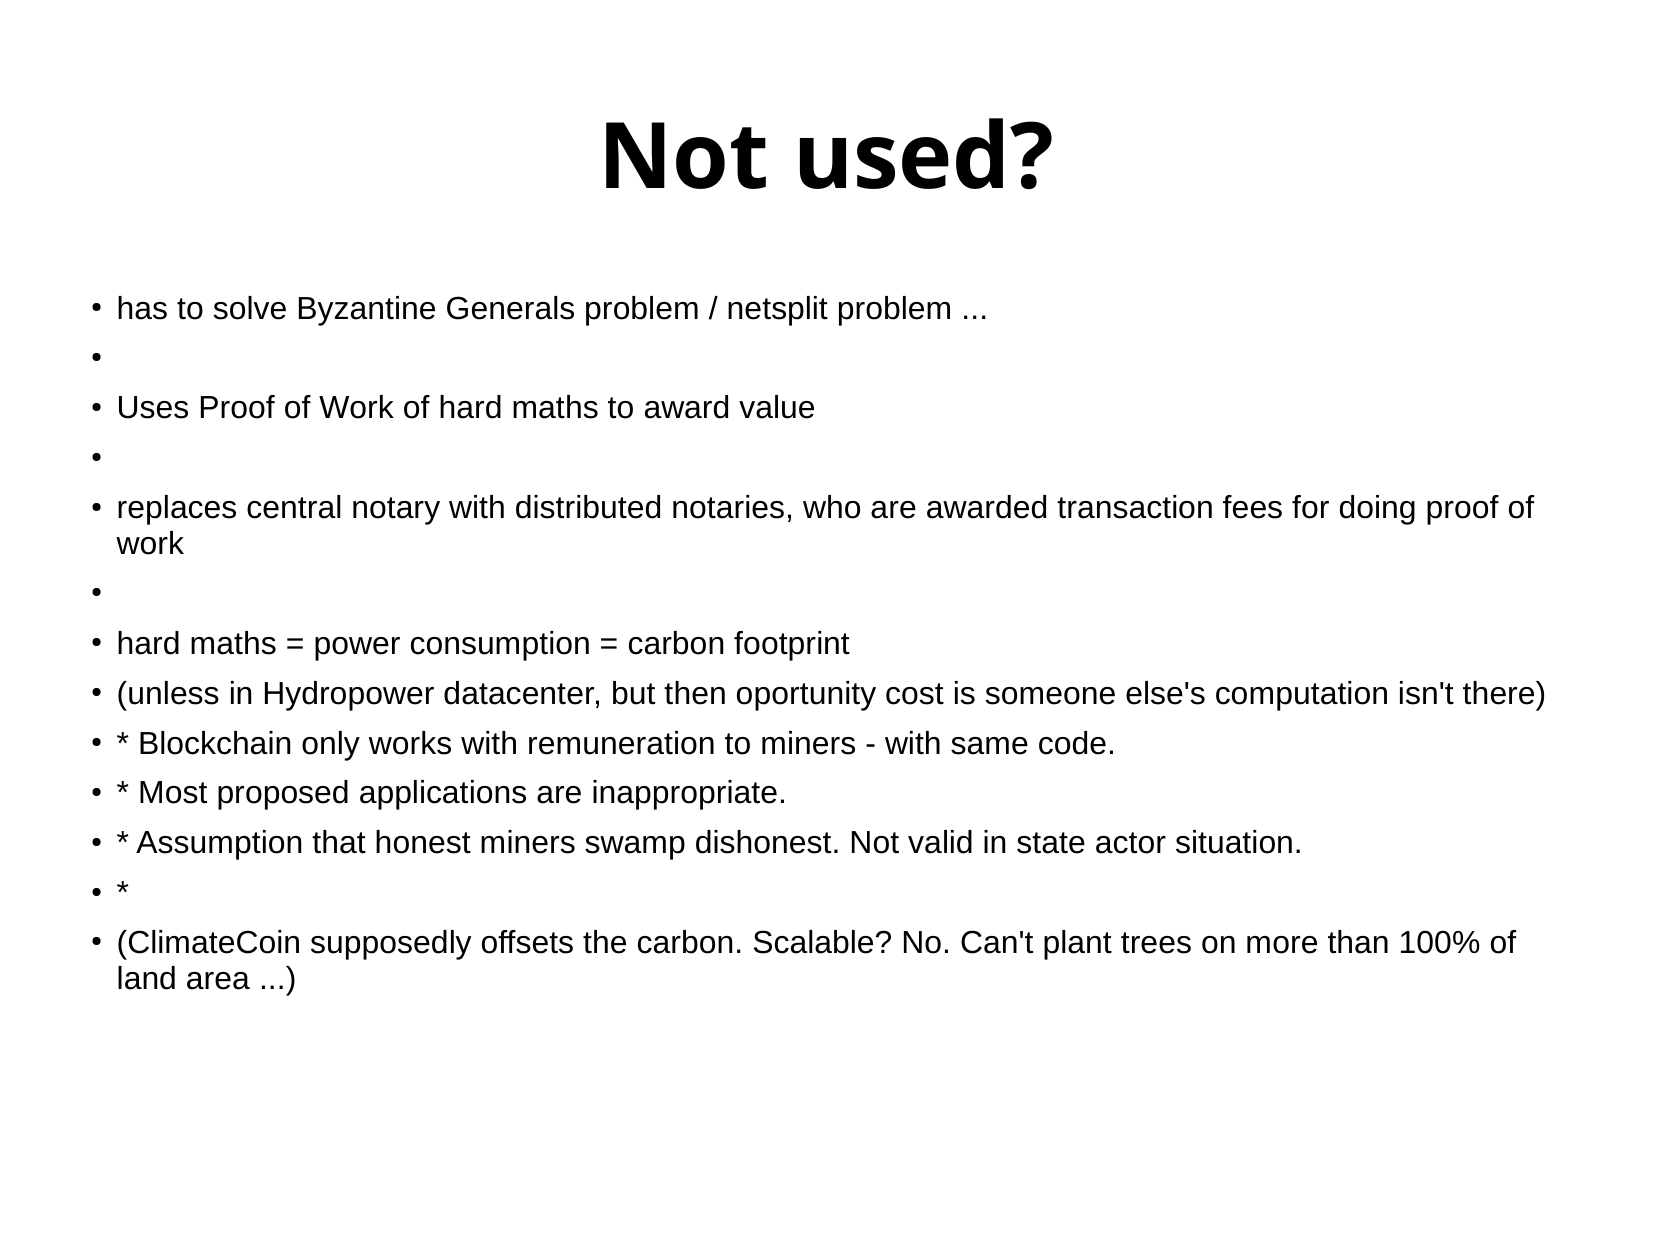

# Not used?
has to solve Byzantine Generals problem / netsplit problem ...
Uses Proof of Work of hard maths to award value
replaces central notary with distributed notaries, who are awarded transaction fees for doing proof of work
hard maths = power consumption = carbon footprint
(unless in Hydropower datacenter, but then oportunity cost is someone else's computation isn't there)
* Blockchain only works with remuneration to miners - with same code.
* Most proposed applications are inappropriate.
* Assumption that honest miners swamp dishonest. Not valid in state actor situation.
*
(ClimateCoin supposedly offsets the carbon. Scalable? No. Can't plant trees on more than 100% of land area ...)